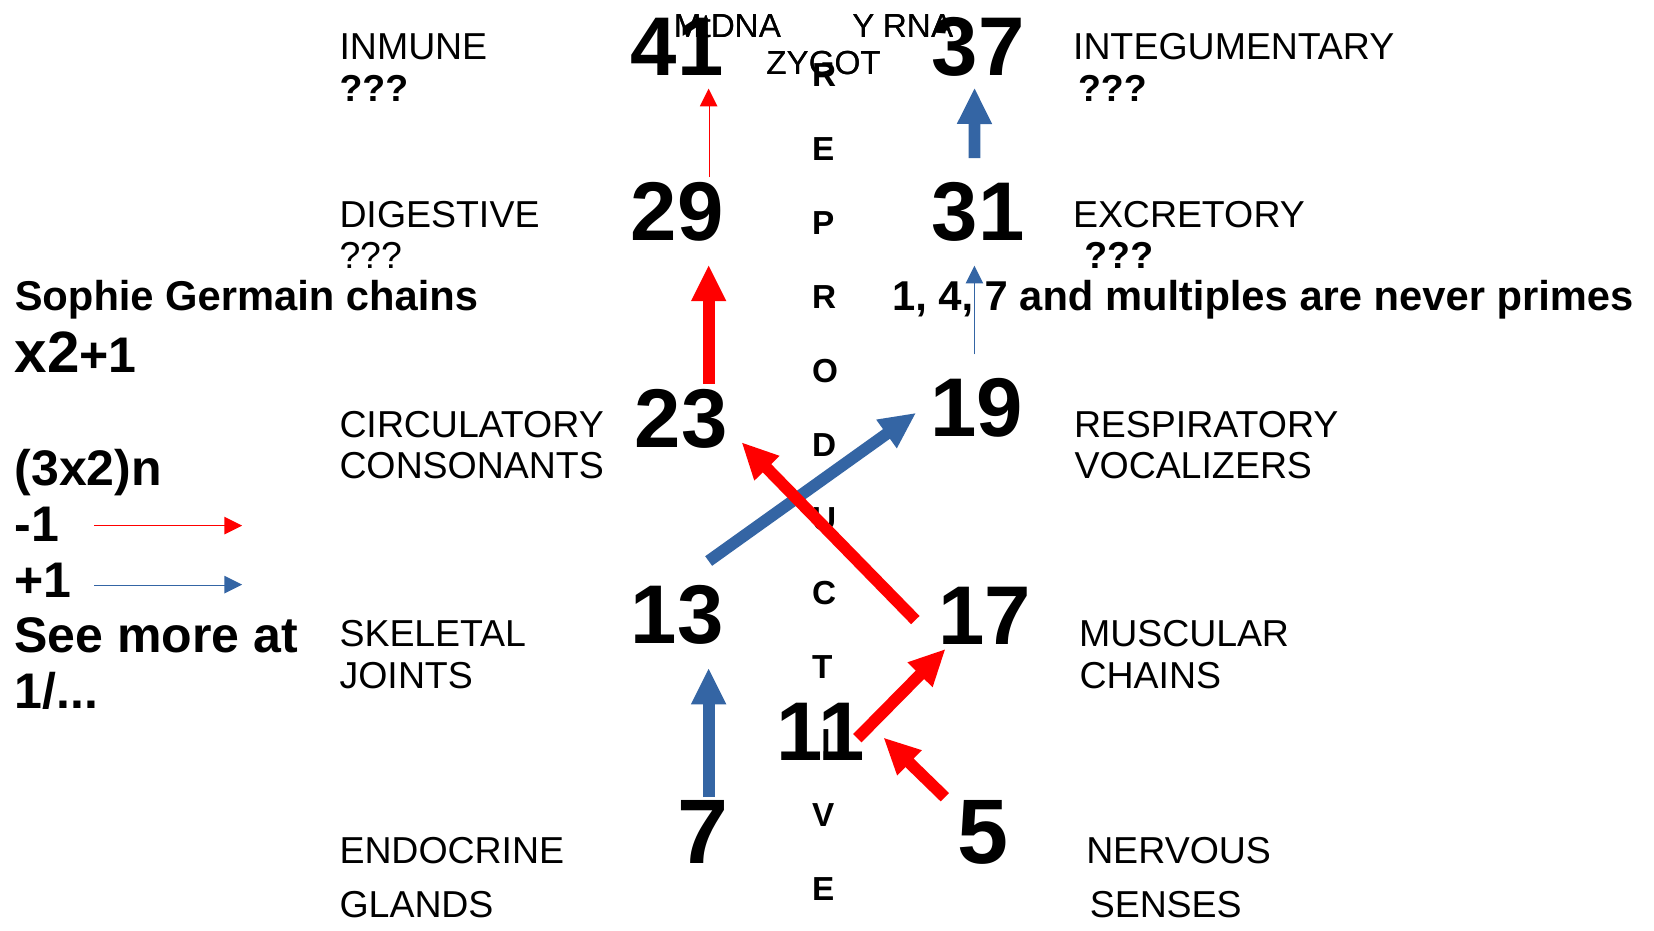

MtDNA Y RNA
 ZYGOT
MtDNA Y RNA
 ZYGOT
41 37
INMUNE INTEGUMENTARY
??? ???
DIGESTIVE EXCRETORY
??? ???
CIRCULATORY RESPIRATORY
CONSONANTS VOCALIZERS
SKELETAL MUSCULAR
JOINTS CHAINS
ENDOCRINE 7 5 NERVOUS
GLANDS SENSES
R E P R O D U C T
 I V E
29 31
Sophie Germain chains 1, 4, 7 and multiples are never primes x2+1
(3x2)n
-1
+1
See more at
1/...
19
23
13
 17
11